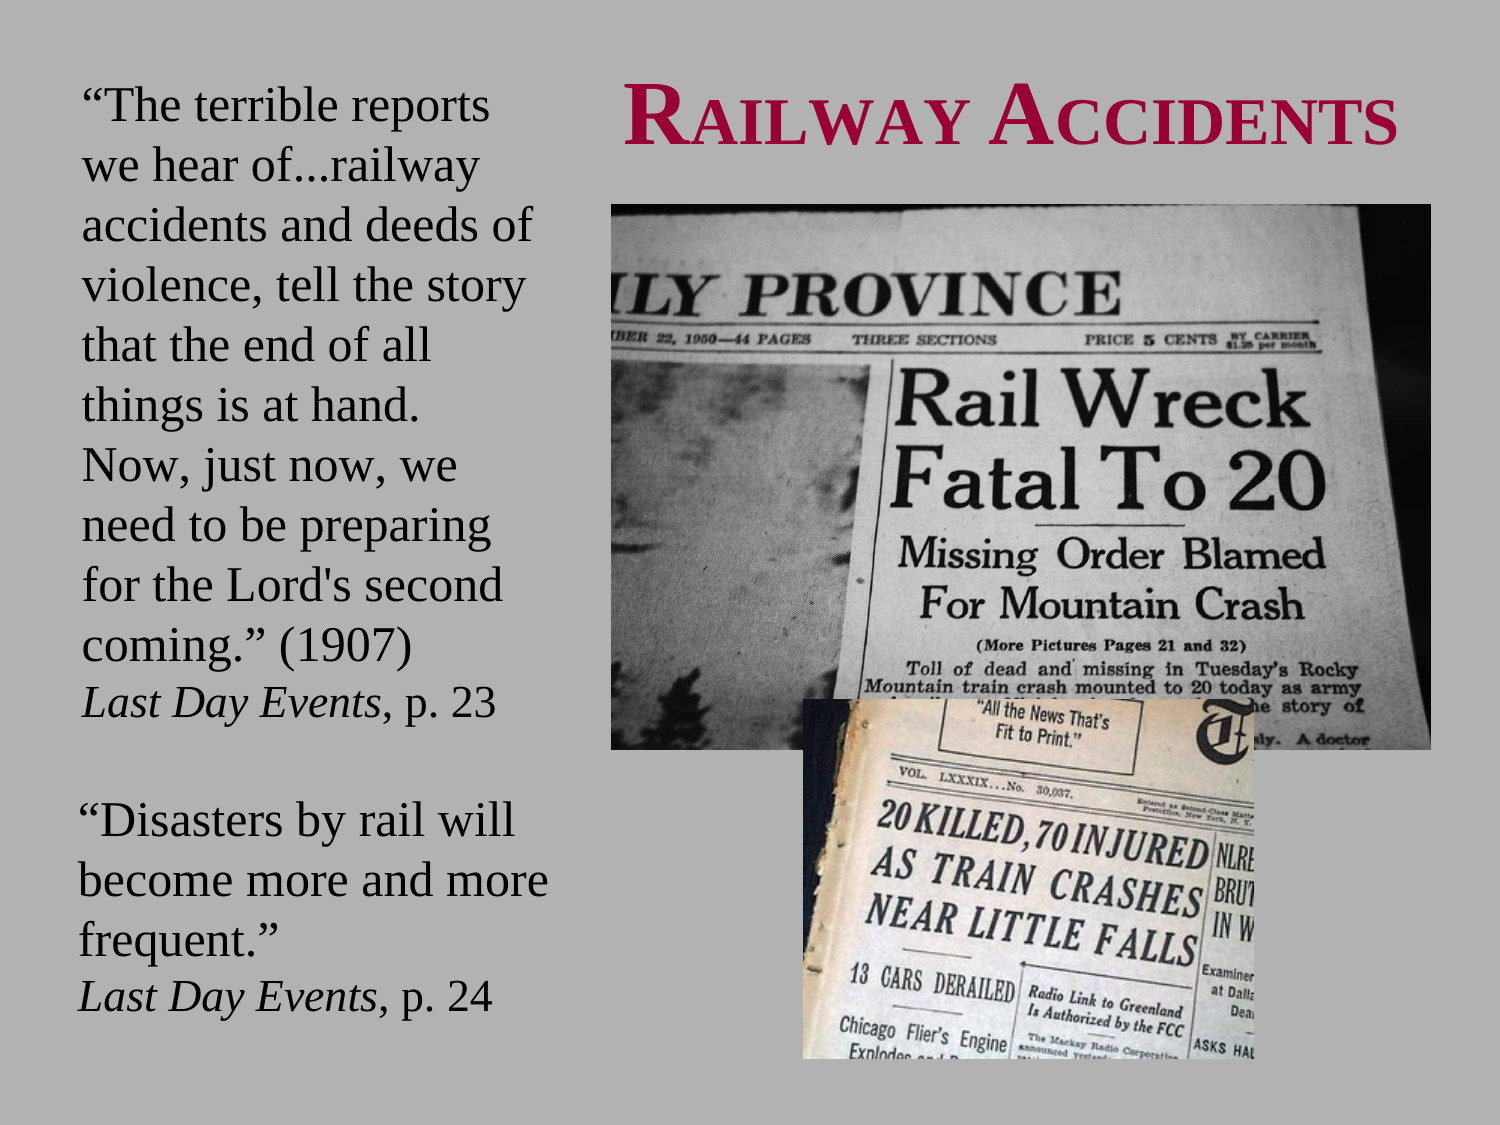

RAILWAY ACCIDENTS
“The terrible reports we hear of...railway accidents and deeds of violence, tell the story that the end of all things is at hand. Now, just now, we need to be preparing for the Lord's second coming.” (1907)
Last Day Events, p. 23
“Disasters by rail will become more and more frequent.”
Last Day Events, p. 24